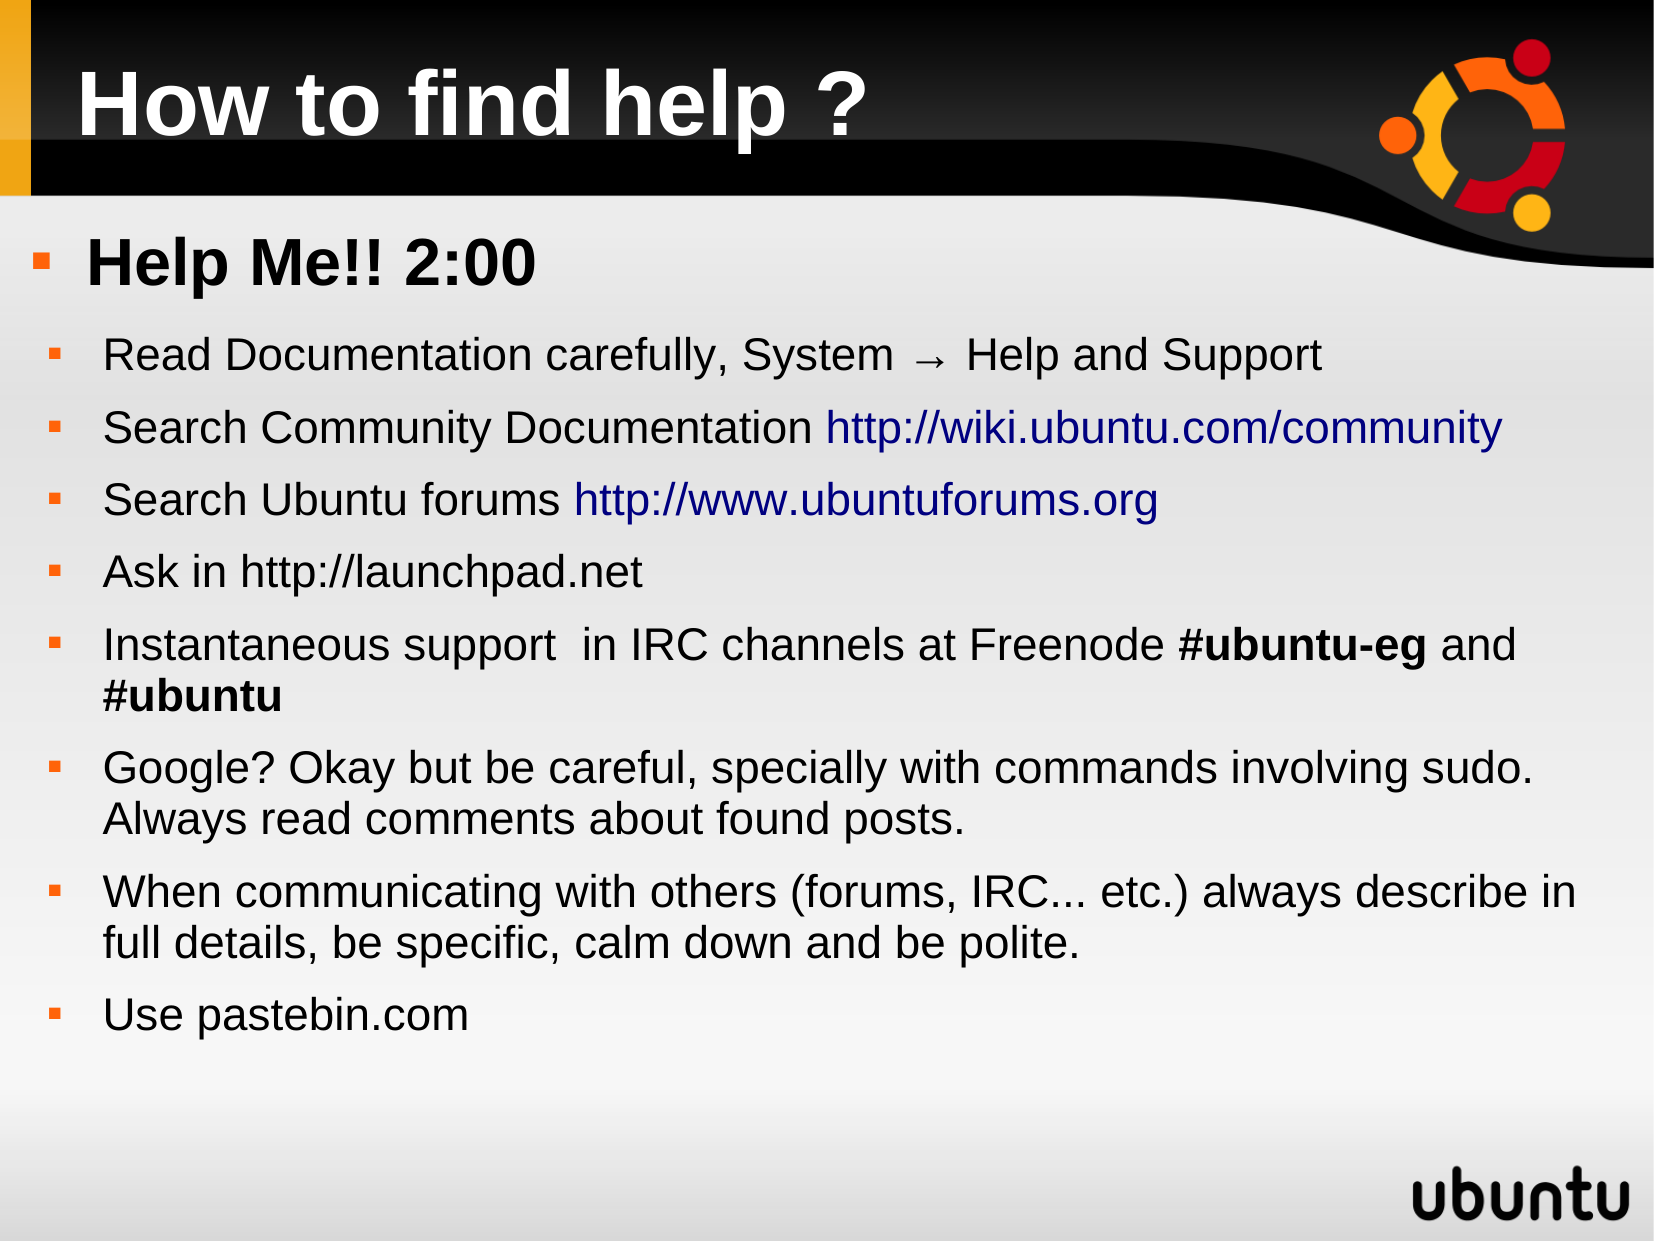

# How to find help ?
Help Me!! 2:00
Read Documentation carefully, System → Help and Support
Search Community Documentation http://wiki.ubuntu.com/community
Search Ubuntu forums http://www.ubuntuforums.org
Ask in http://launchpad.net
Instantaneous support in IRC channels at Freenode #ubuntu-eg and #ubuntu
Google? Okay but be careful, specially with commands involving sudo. Always read comments about found posts.
When communicating with others (forums, IRC... etc.) always describe in full details, be specific, calm down and be polite.
Use pastebin.com